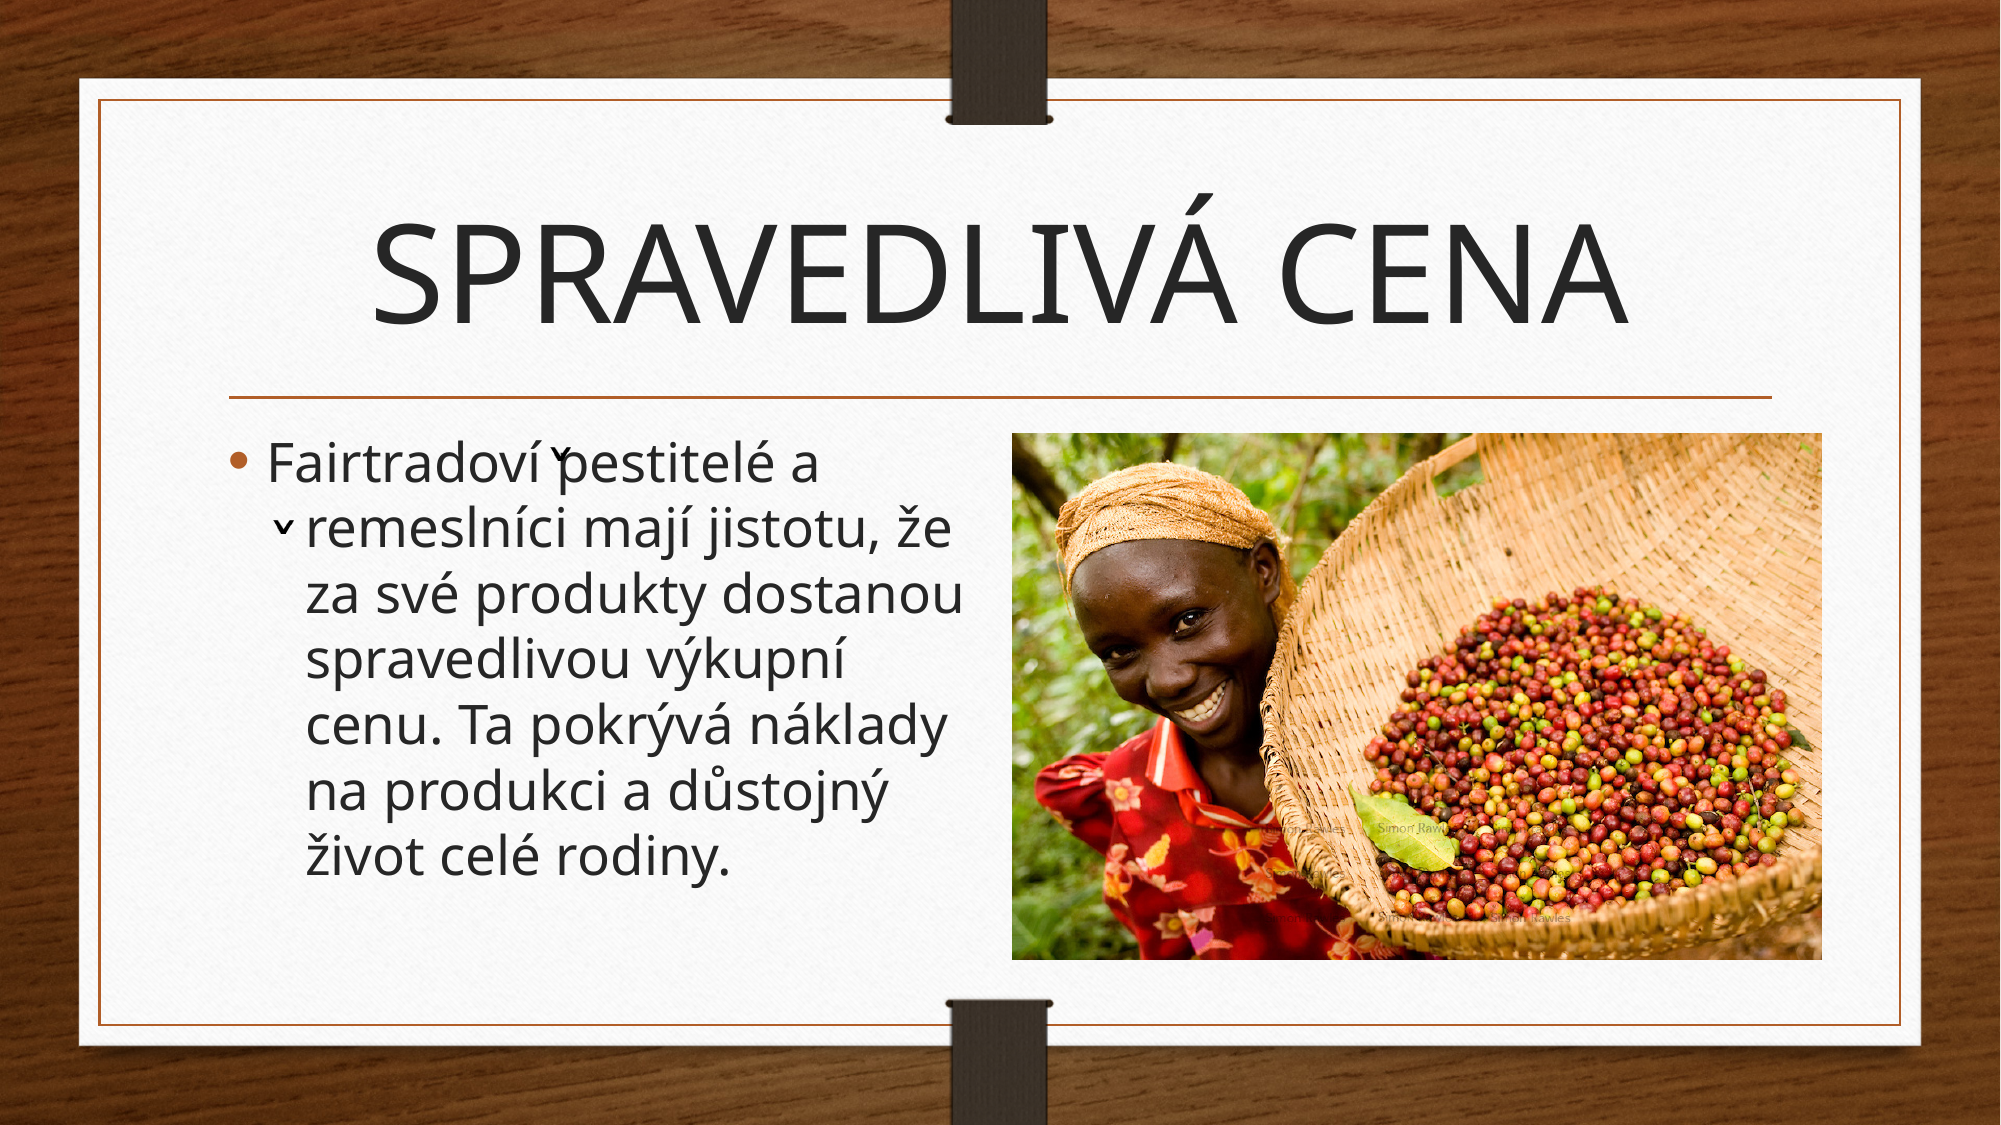

# SPRAVEDLIVÁ CENA
Fairtradoví pestitelé a remeslníci mají jistotu, že za své produkty dostanou spravedlivou výkupní cenu. Ta pokrývá náklady na produkci a důstojný život celé rodiny.